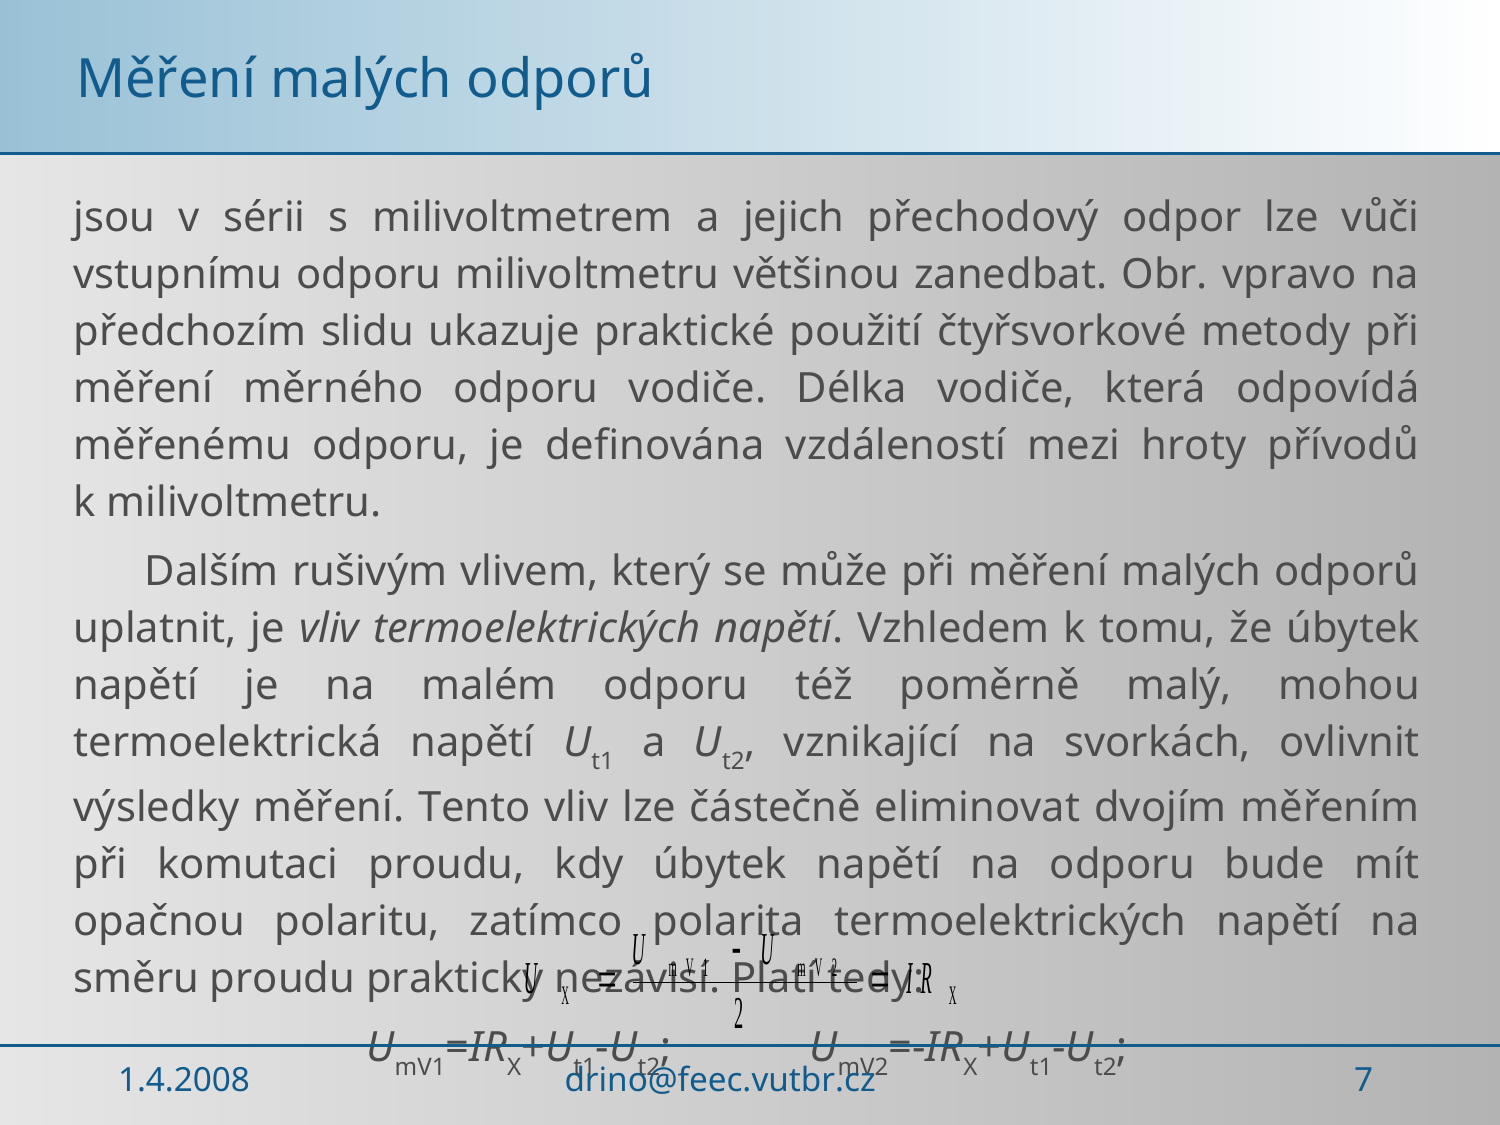

# Měření malých odporů
jsou v sérii s milivoltmetrem a jejich přechodový odpor lze vůči vstupnímu odporu milivoltmetru většinou zanedbat. Obr. vpravo na předchozím slidu ukazuje praktické použití čtyřsvorkové metody při měření měrného odporu vodiče. Délka vodiče, která odpovídá měřenému odporu, je definována vzdáleností mezi hroty přívodů k milivoltmetru.
Dalším rušivým vlivem, který se může při měření malých odporů uplatnit, je vliv termoelektrických napětí. Vzhledem k tomu, že úbytek napětí je na malém odporu též poměrně malý, mohou termoelektrická napětí Ut1 a Ut2, vznikající na svorkách, ovlivnit výsledky měření. Tento vliv lze částečně eliminovat dvojím měřením při komutaci proudu, kdy úbytek napětí na odporu bude mít opačnou polaritu, zatímco polarita termoelektrických napětí na směru proudu prakticky nezávisí. Platí tedy:
UmV1=IRX+Ut1-Ut2;		UmV2=-IRX+Ut1-Ut2;
1.4.2008
drino@feec.vutbr.cz